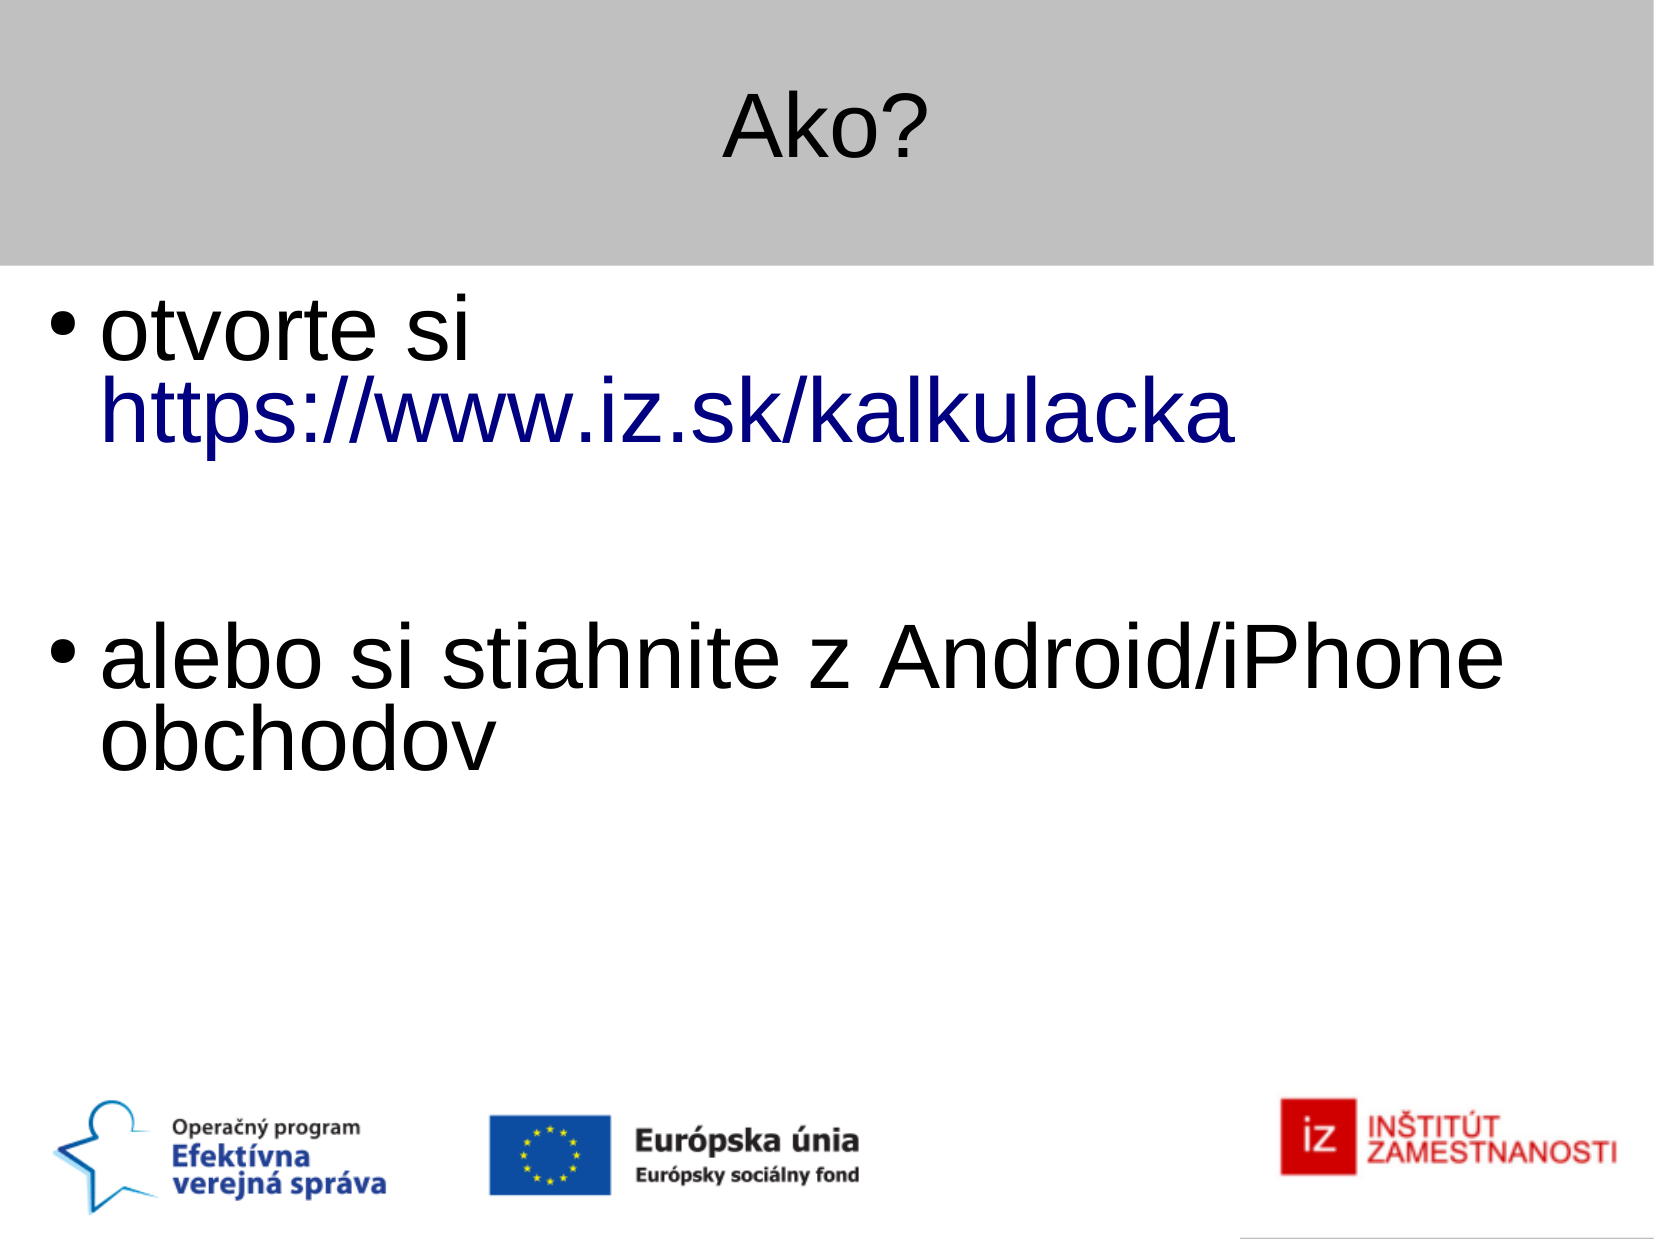

# Ako?
otvorte si https://www.iz.sk/kalkulacka
alebo si stiahnite z Android/iPhone obchodov